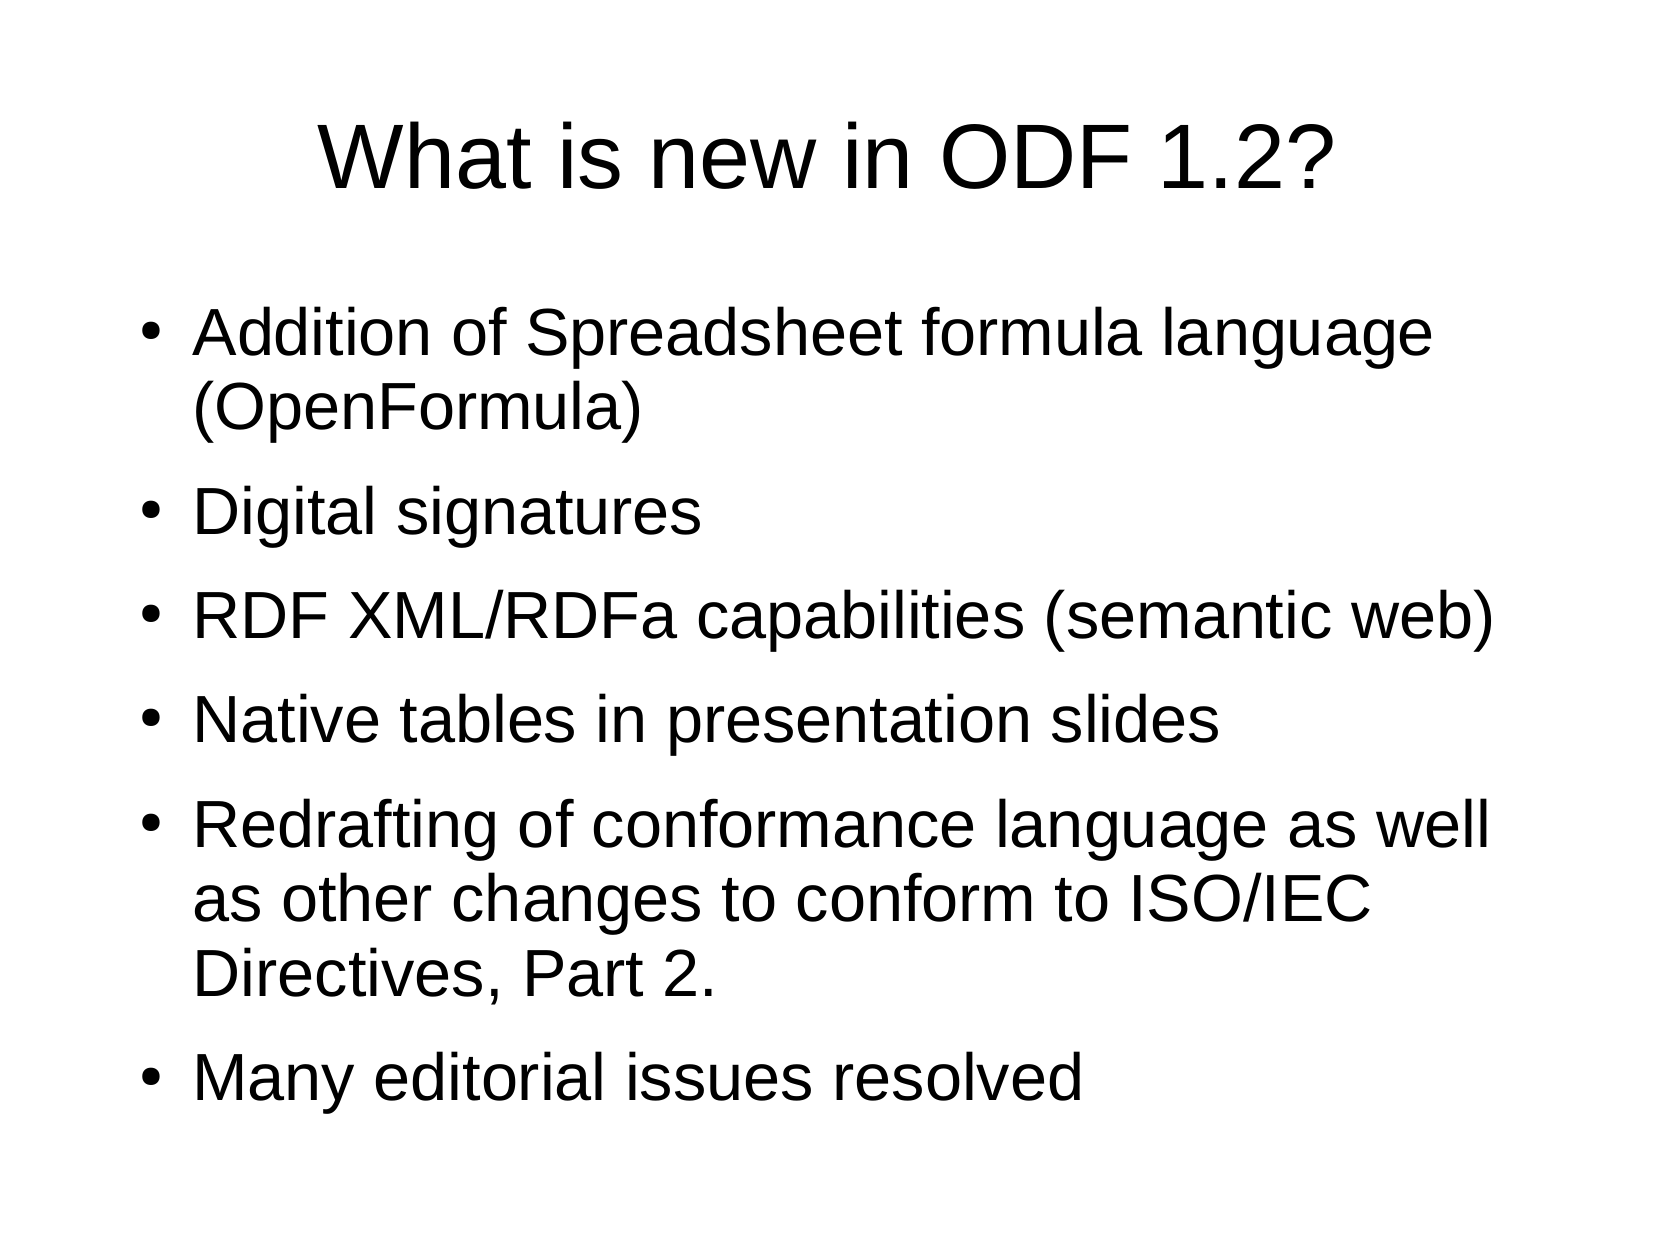

# What is new in ODF 1.2?
Addition of Spreadsheet formula language (OpenFormula)
Digital signatures
RDF XML/RDFa capabilities (semantic web)
Native tables in presentation slides
Redrafting of conformance language as well as other changes to conform to ISO/IEC Directives, Part 2.
Many editorial issues resolved